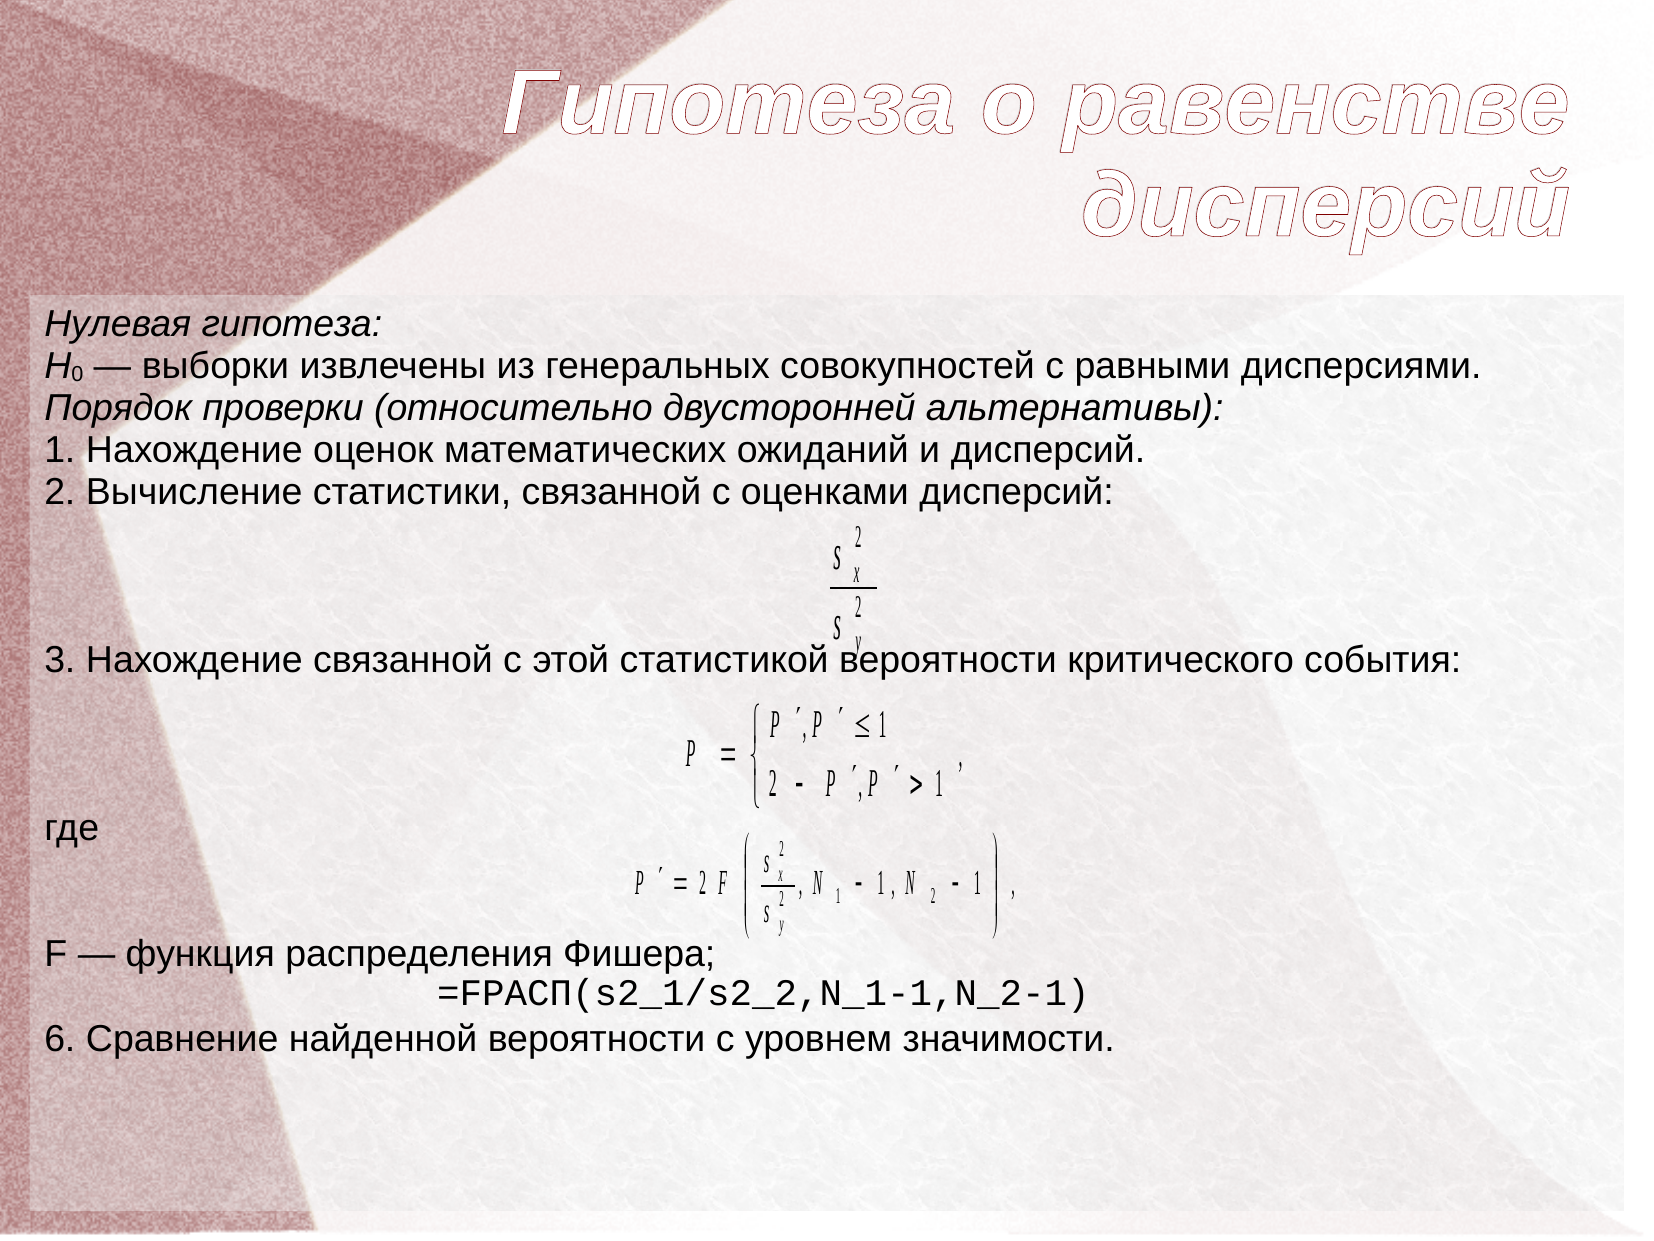

# Гипотеза о равенстве дисперсий
Нулевая гипотеза:
H0 — выборки извлечены из генеральных совокупностей с равными дисперсиями.
Порядок проверки (относительно двусторонней альтернативы):
1. Нахождение оценок математических ожиданий и дисперсий.
2. Вычисление статистики, связанной с оценками дисперсий:
3. Нахождение связанной с этой статистикой вероятности критического события:
где
F — функция распределения Фишера;
=FРАСП(s2_1/s2_2,N_1-1,N_2-1)
6. Сравнение найденной вероятности с уровнем значимости.